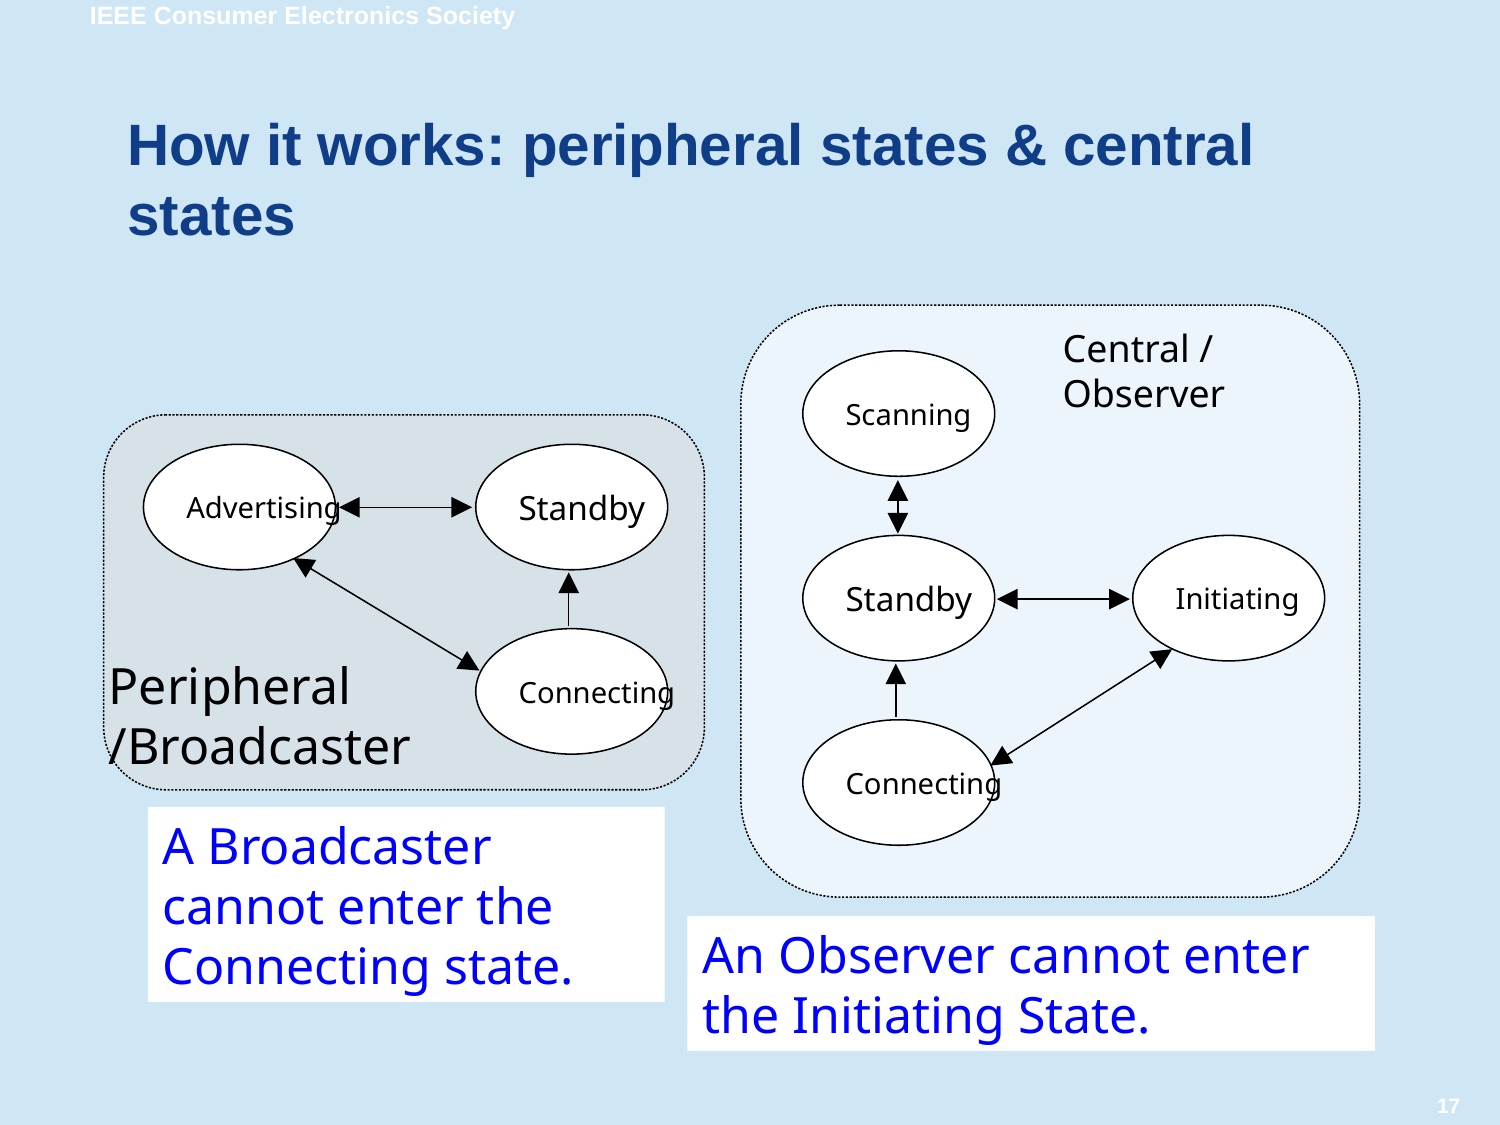

# How it works: peripheral states & central states
Central / Observer
Scanning
Advertising
Standby
Standby
Initiating
Connecting
Peripheral /Broadcaster
Connecting
A Broadcaster cannot enter the Connecting state.
An Observer cannot enter the Initiating State.